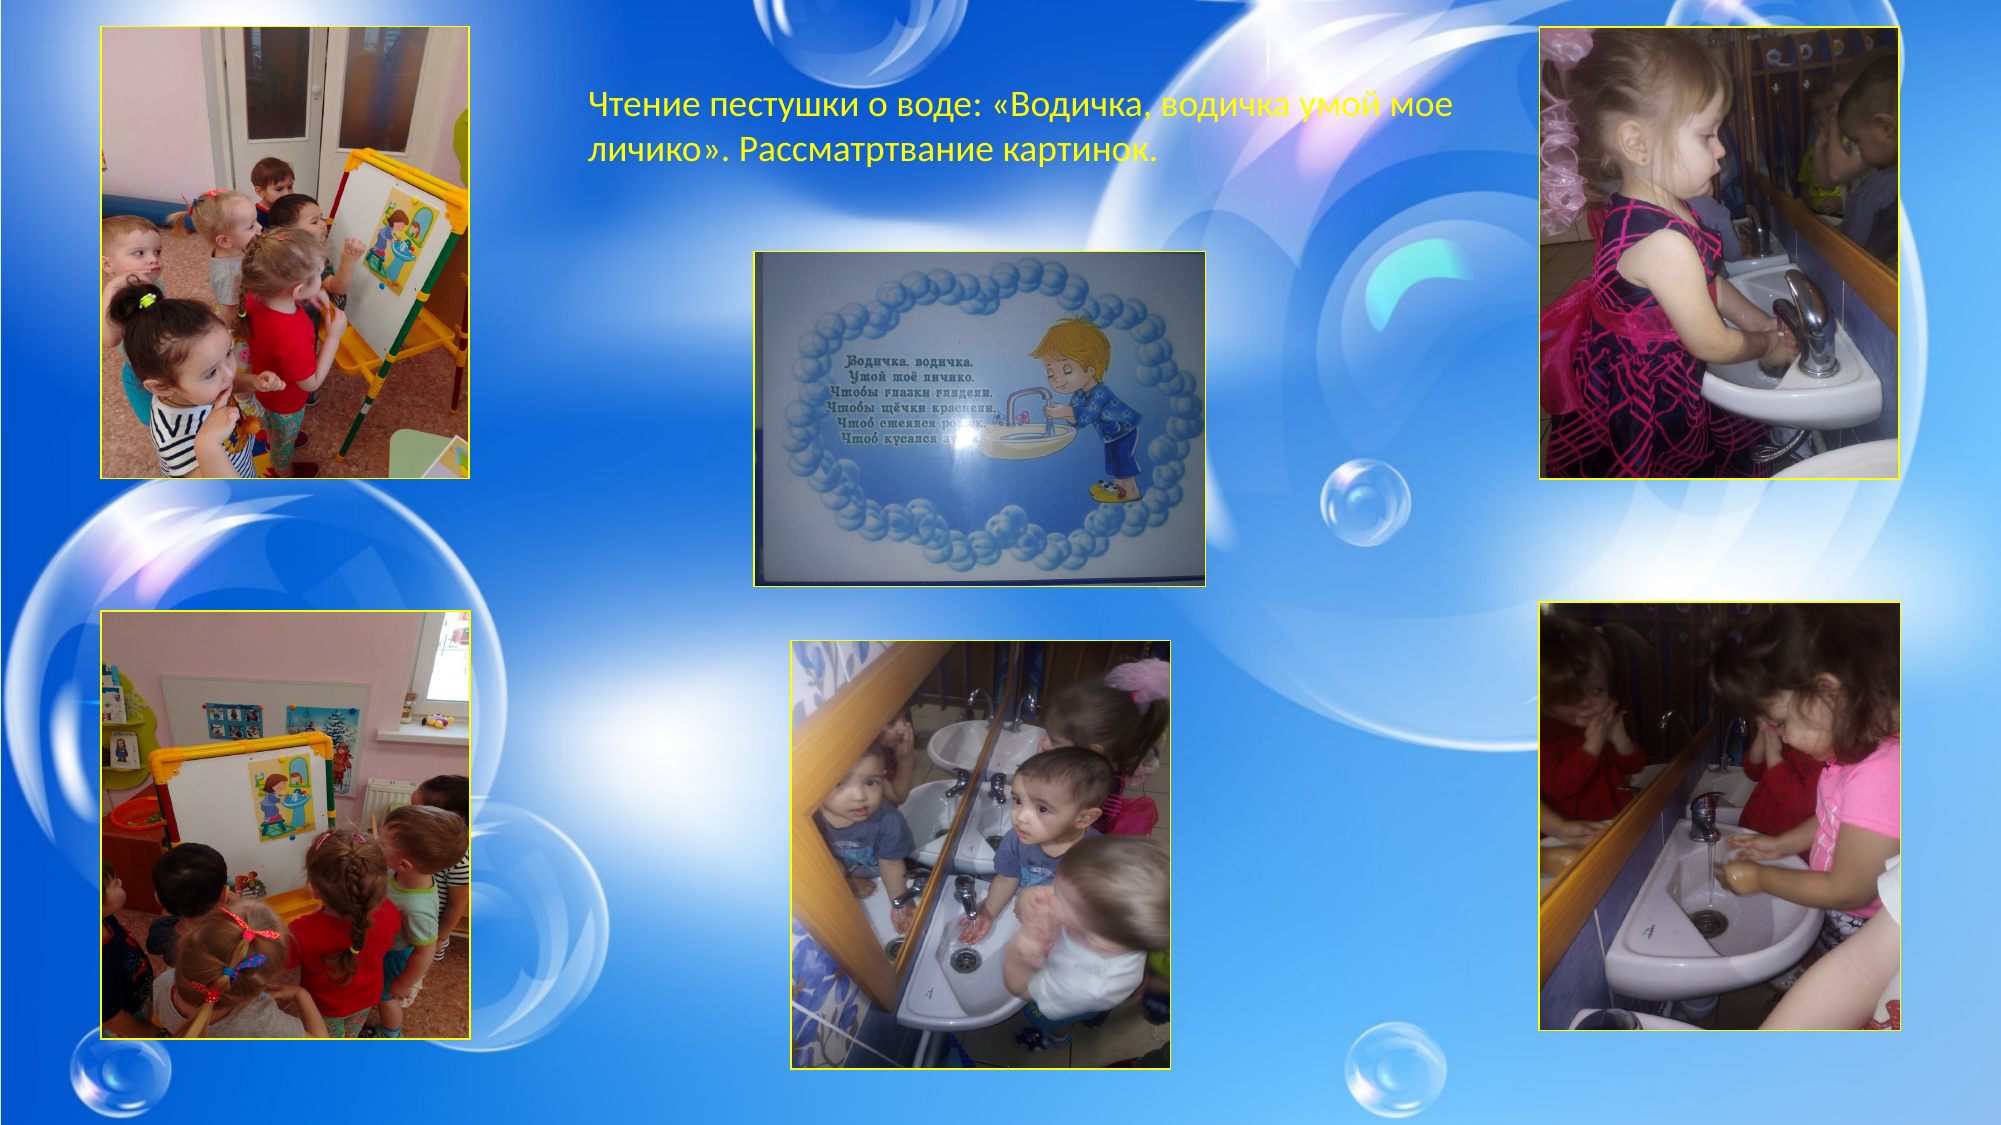

Чтение пестушки о воде: «Водичка, водичка умой мое личико». Рассматртвание картинок.